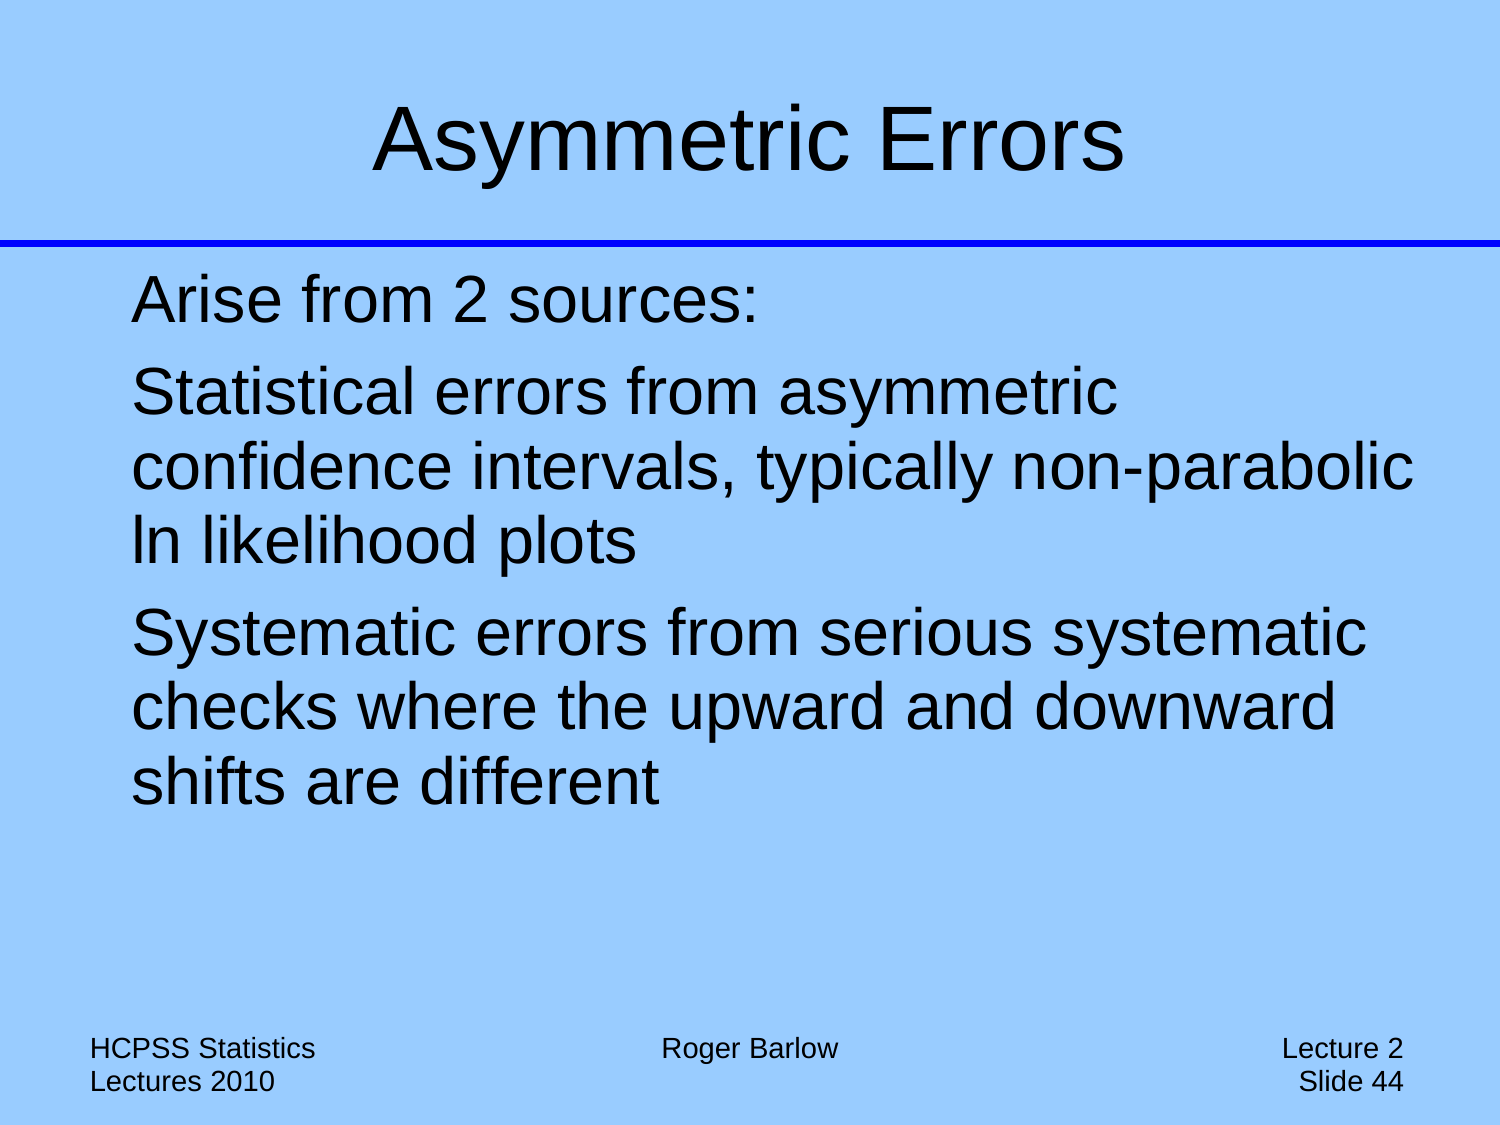

# Asymmetric Errors
Arise from 2 sources:
Statistical errors from asymmetric confidence intervals, typically non-parabolic ln likelihood plots
Systematic errors from serious systematic checks where the upward and downward shifts are different
44